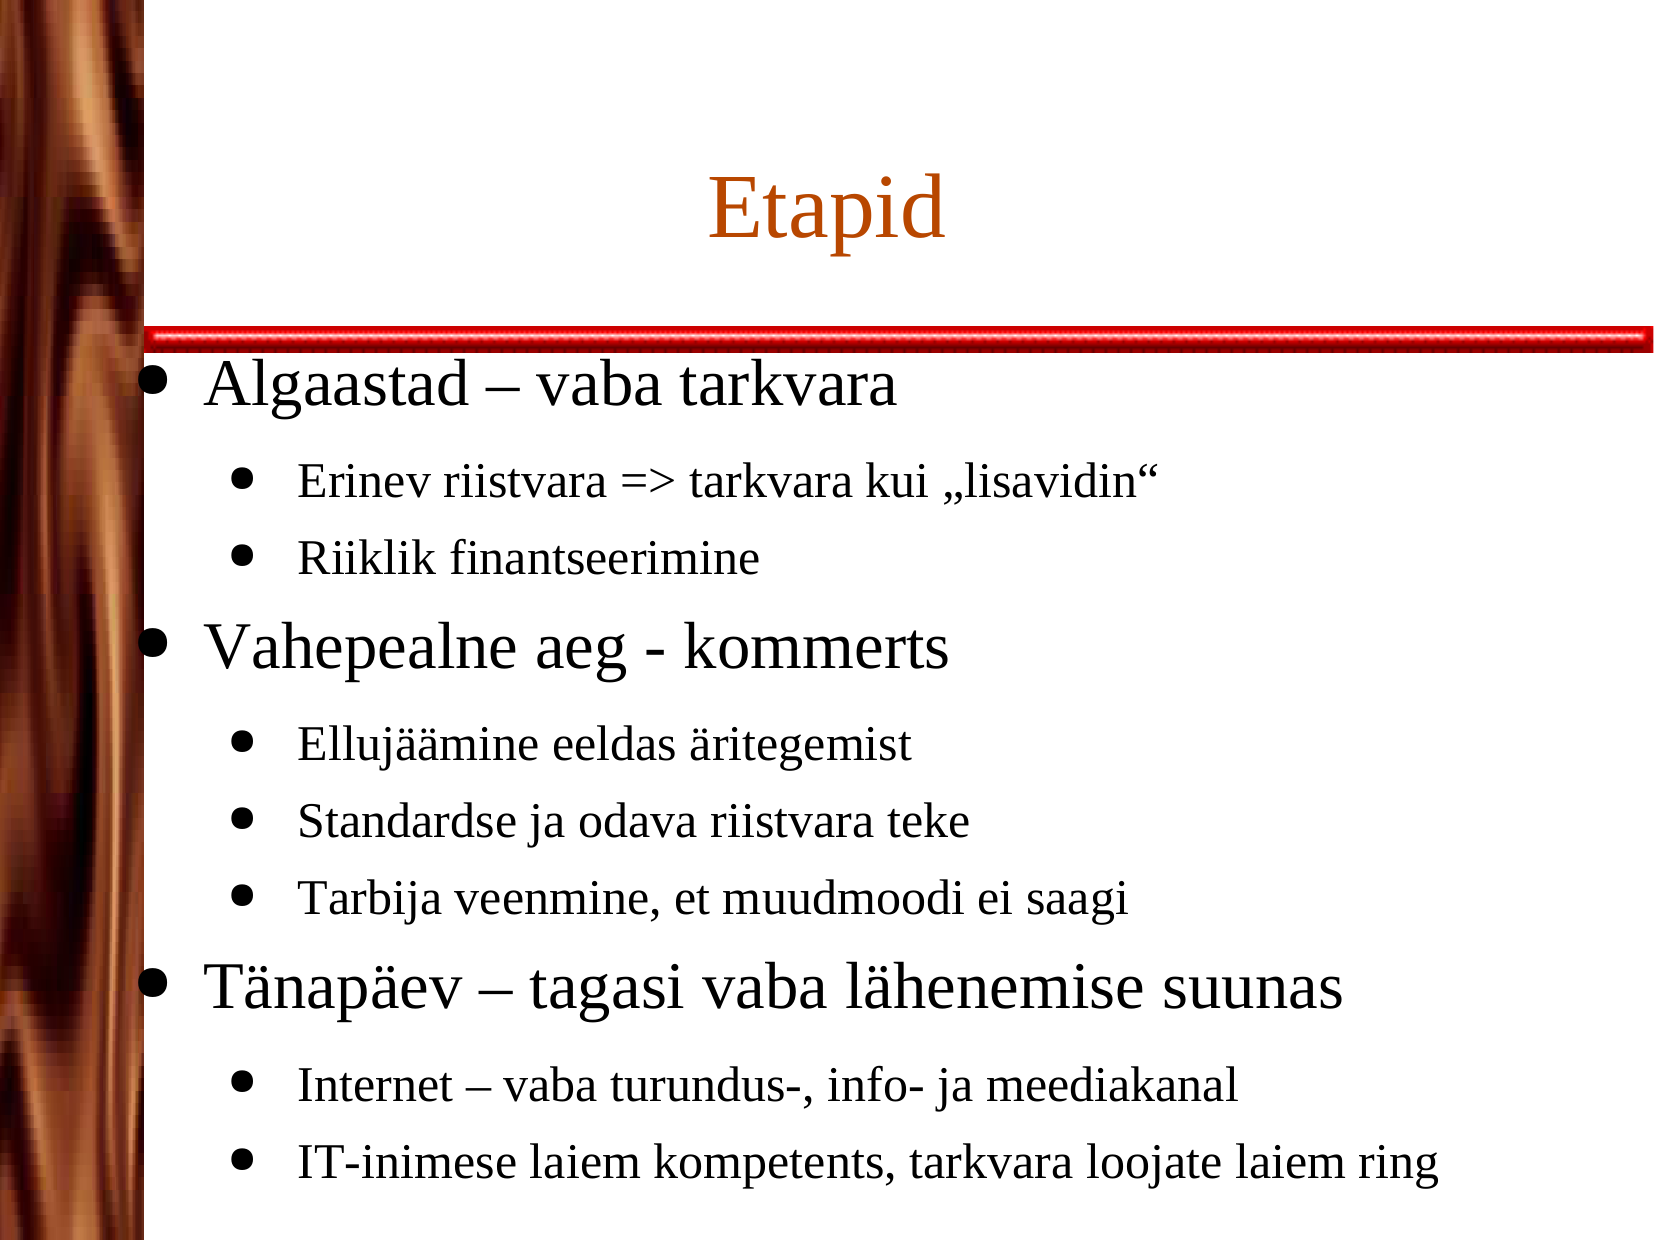

# Etapid
Algaastad – vaba tarkvara
Erinev riistvara => tarkvara kui „lisavidin“
Riiklik finantseerimine
Vahepealne aeg - kommerts
Ellujäämine eeldas äritegemist
Standardse ja odava riistvara teke
Tarbija veenmine, et muudmoodi ei saagi
Tänapäev – tagasi vaba lähenemise suunas
Internet – vaba turundus-, info- ja meediakanal
IT-inimese laiem kompetents, tarkvara loojate laiem ring